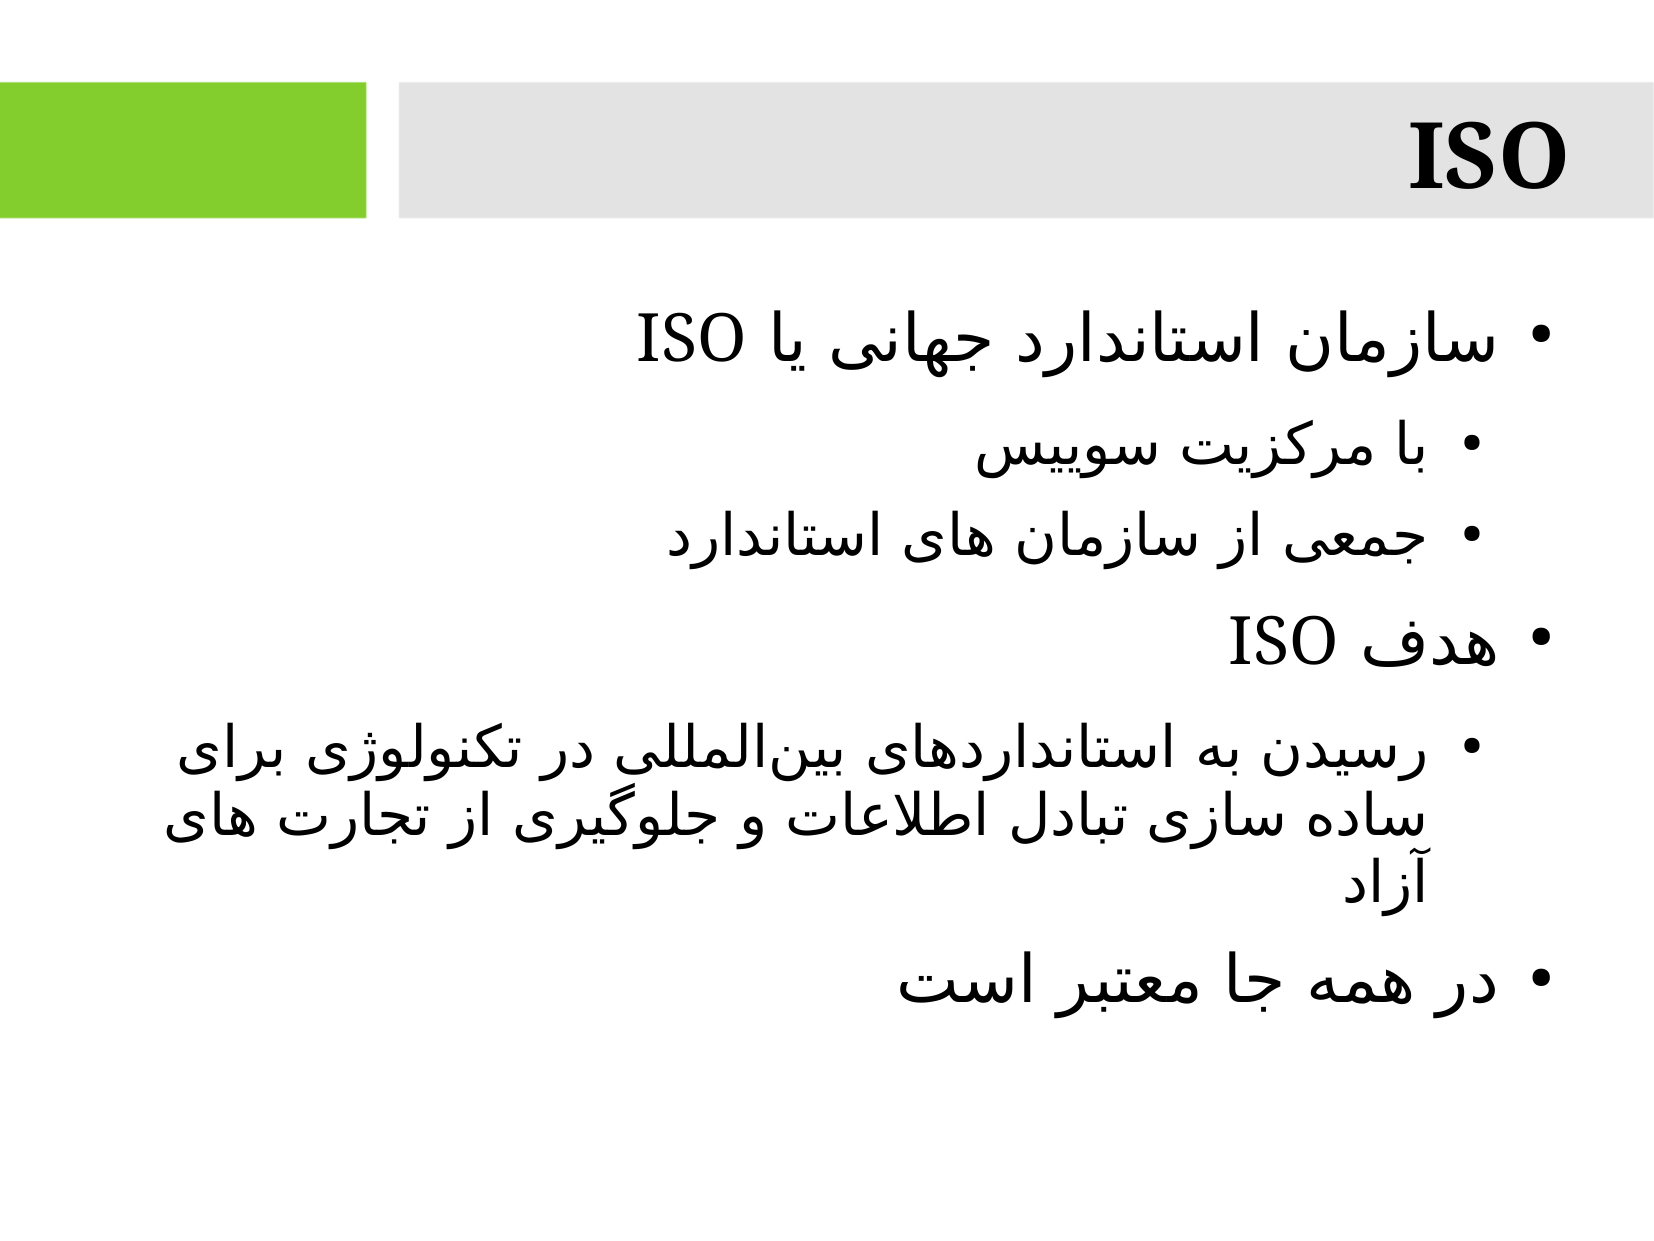

# ISO
سازمان استاندارد جهانی یا ISO
با مرکزیت سوییس
جمعی از سازمان های استاندارد
هدف ISO
رسیدن به استانداردهای بین‌المللی در تکنولوژی برای ساده سازی تبادل اطلاعات و جلوگیری از تجارت های آزاد
در همه جا معتبر است